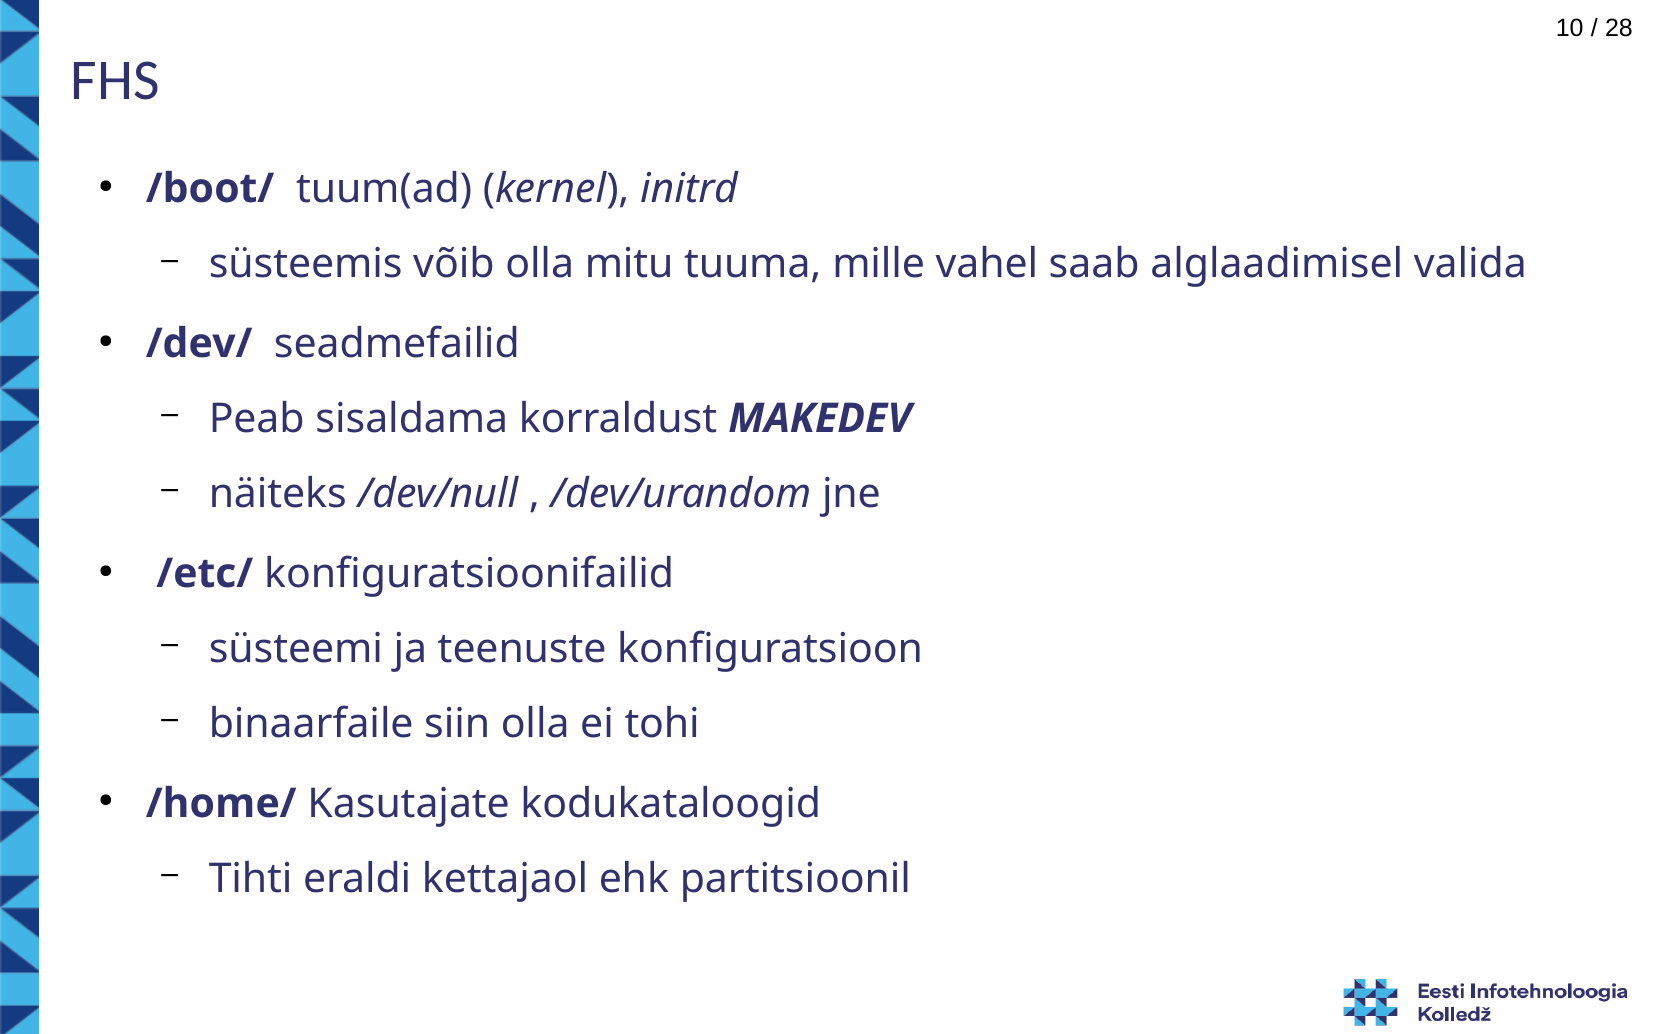

# FHS
/boot/ tuum(ad) (kernel), initrd
süsteemis võib olla mitu tuuma, mille vahel saab alglaadimisel valida
/dev/ seadmefailid
Peab sisaldama korraldust MAKEDEV
näiteks /dev/null , /dev/urandom jne
 /etc/ konfiguratsioonifailid
süsteemi ja teenuste konfiguratsioon
binaarfaile siin olla ei tohi
/home/ Kasutajate kodukataloogid
Tihti eraldi kettajaol ehk partitsioonil